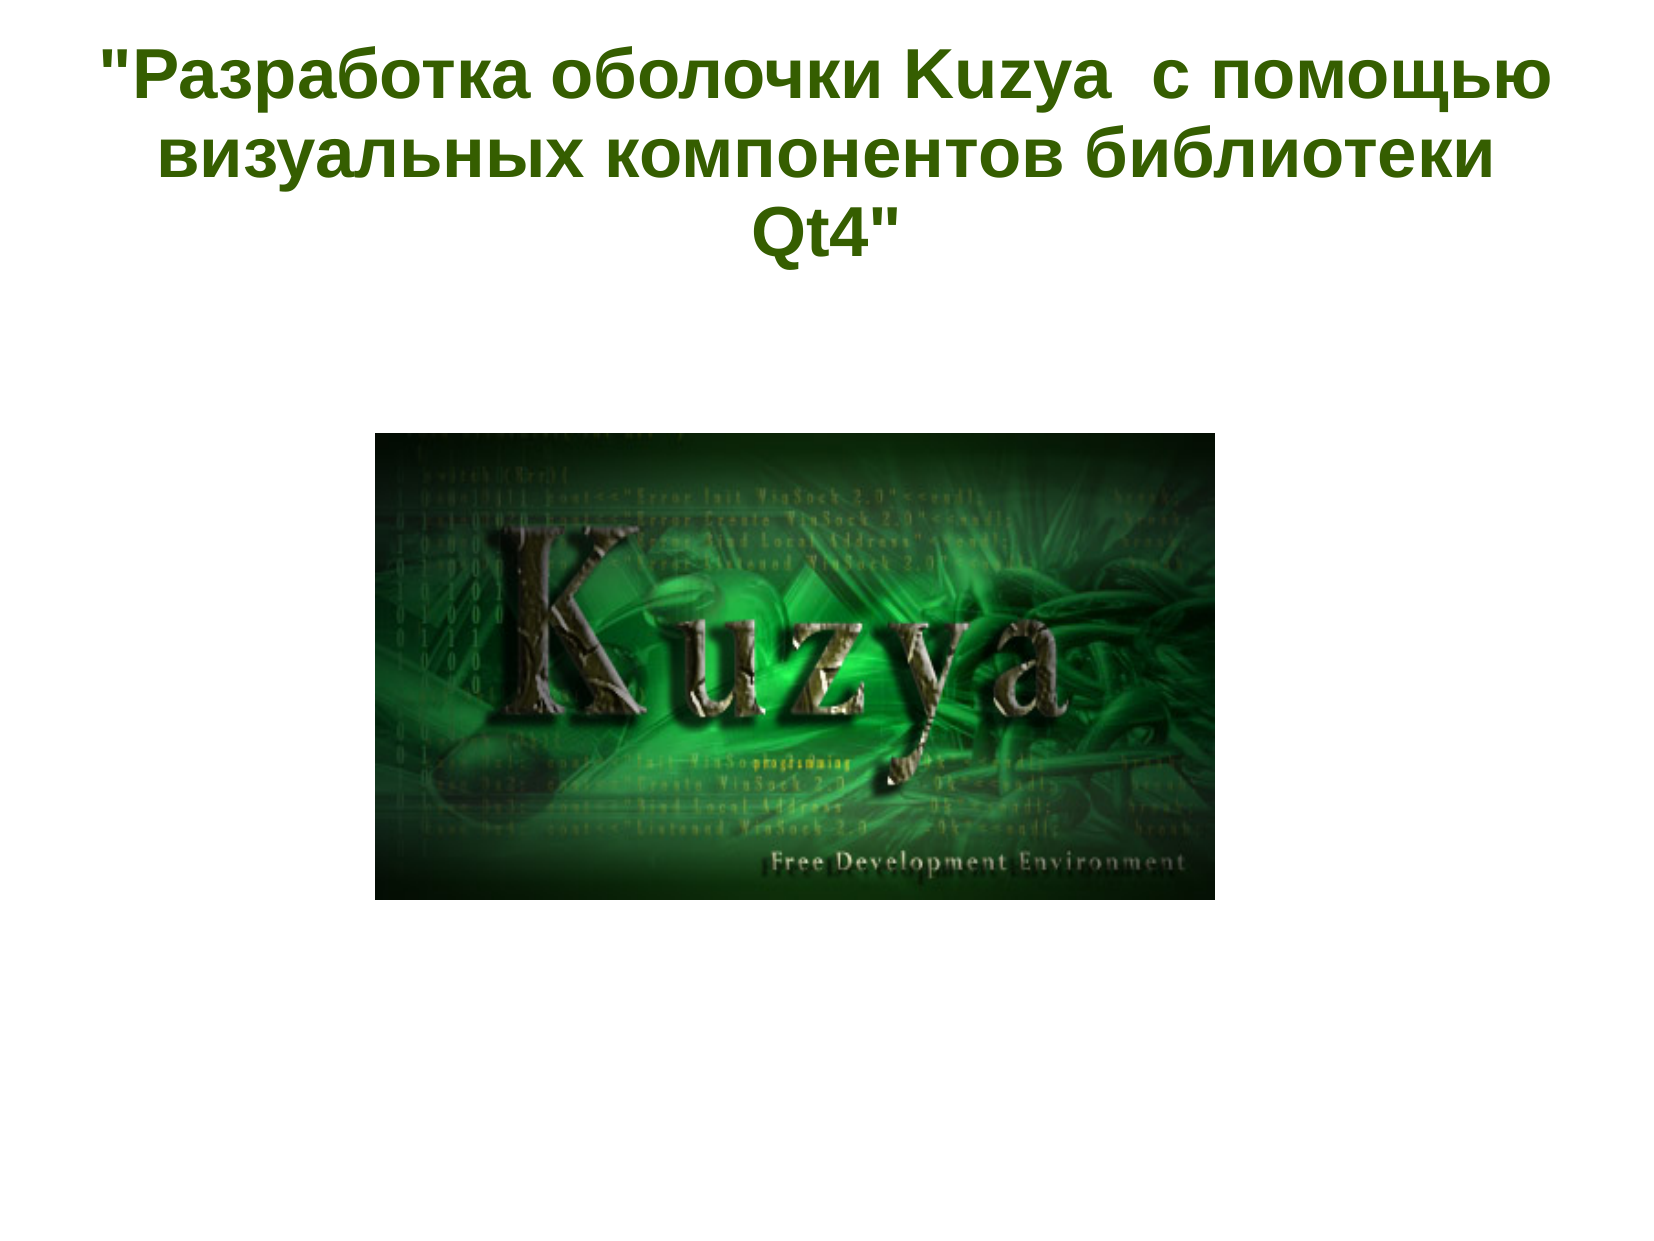

"Разработка оболочки Kuzya с помощью визуальных компонентов библиотеки Qt4"
#